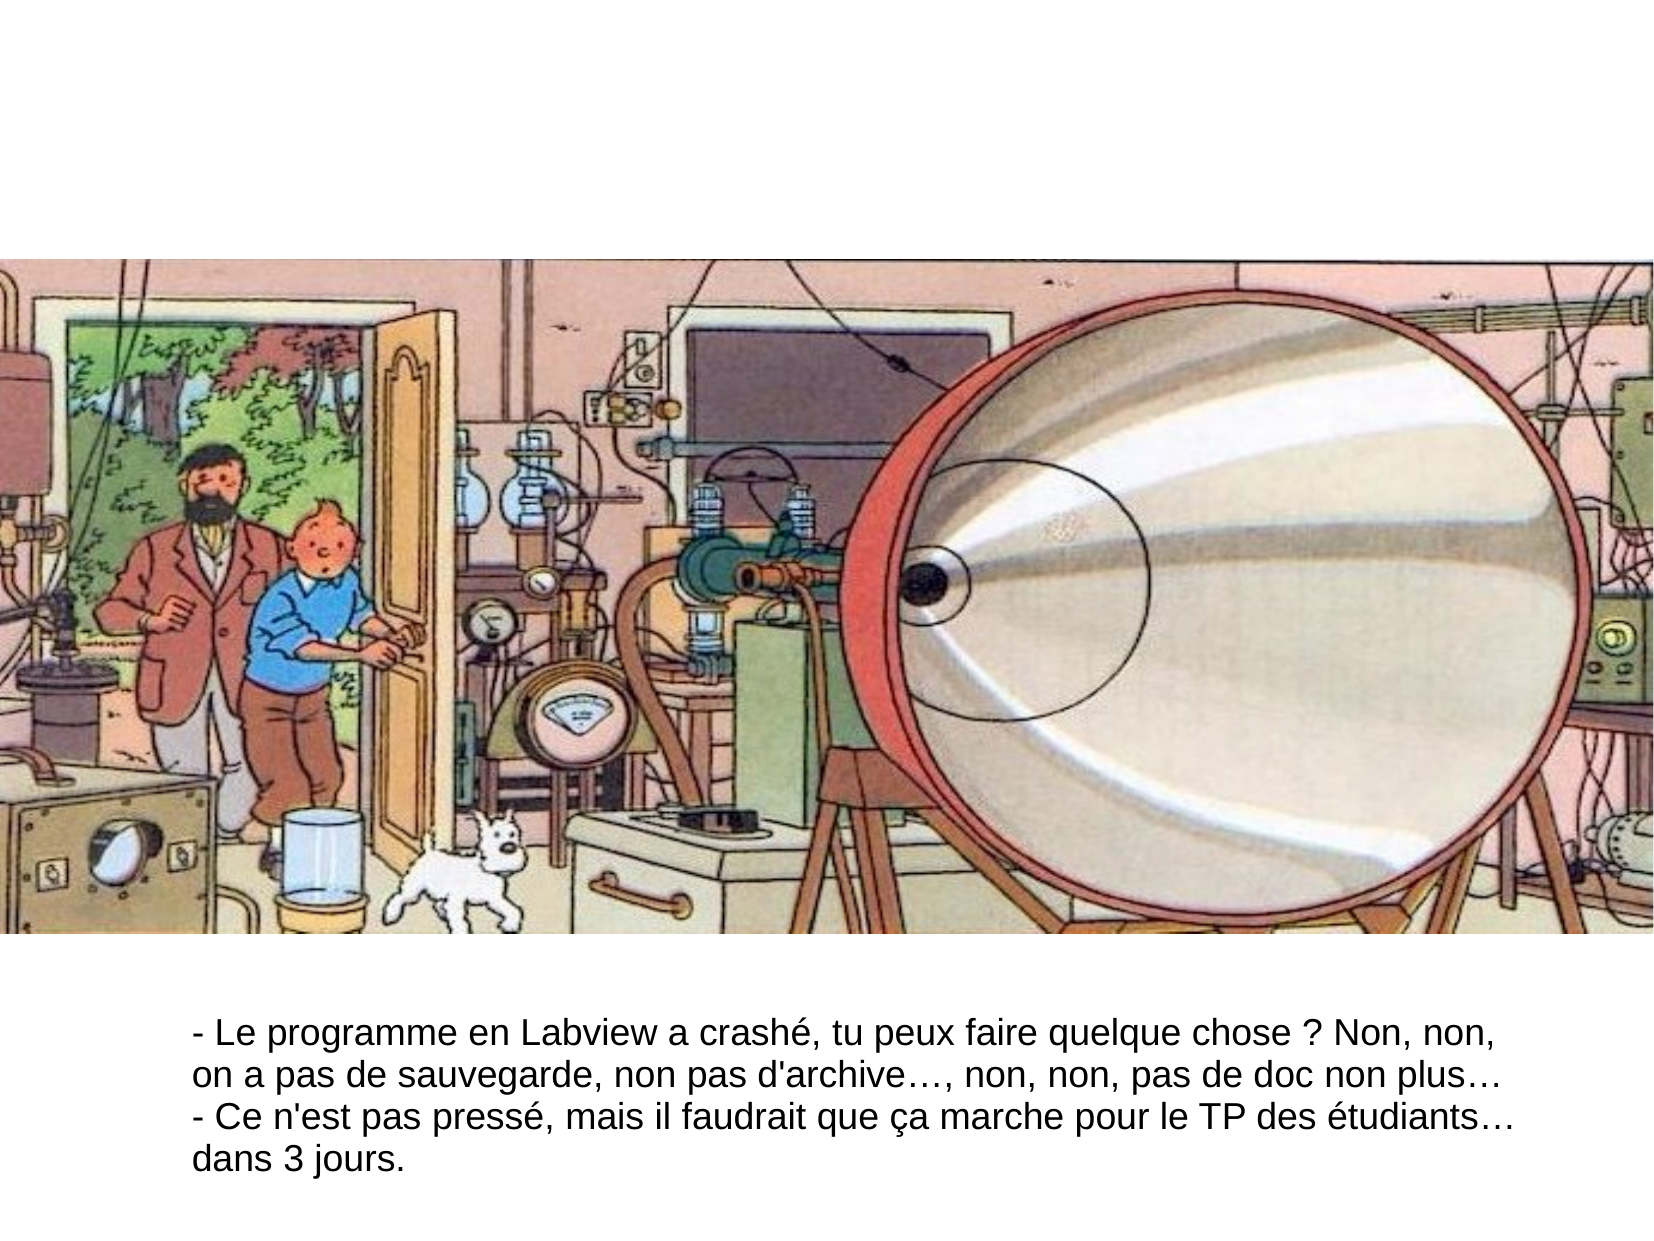

- Le programme en Labview a crashé, tu peux faire quelque chose ? Non, non,
on a pas de sauvegarde, non pas d'archive…, non, non, pas de doc non plus…
- Ce n'est pas pressé, mais il faudrait que ça marche pour le TP des étudiants…
dans 3 jours.